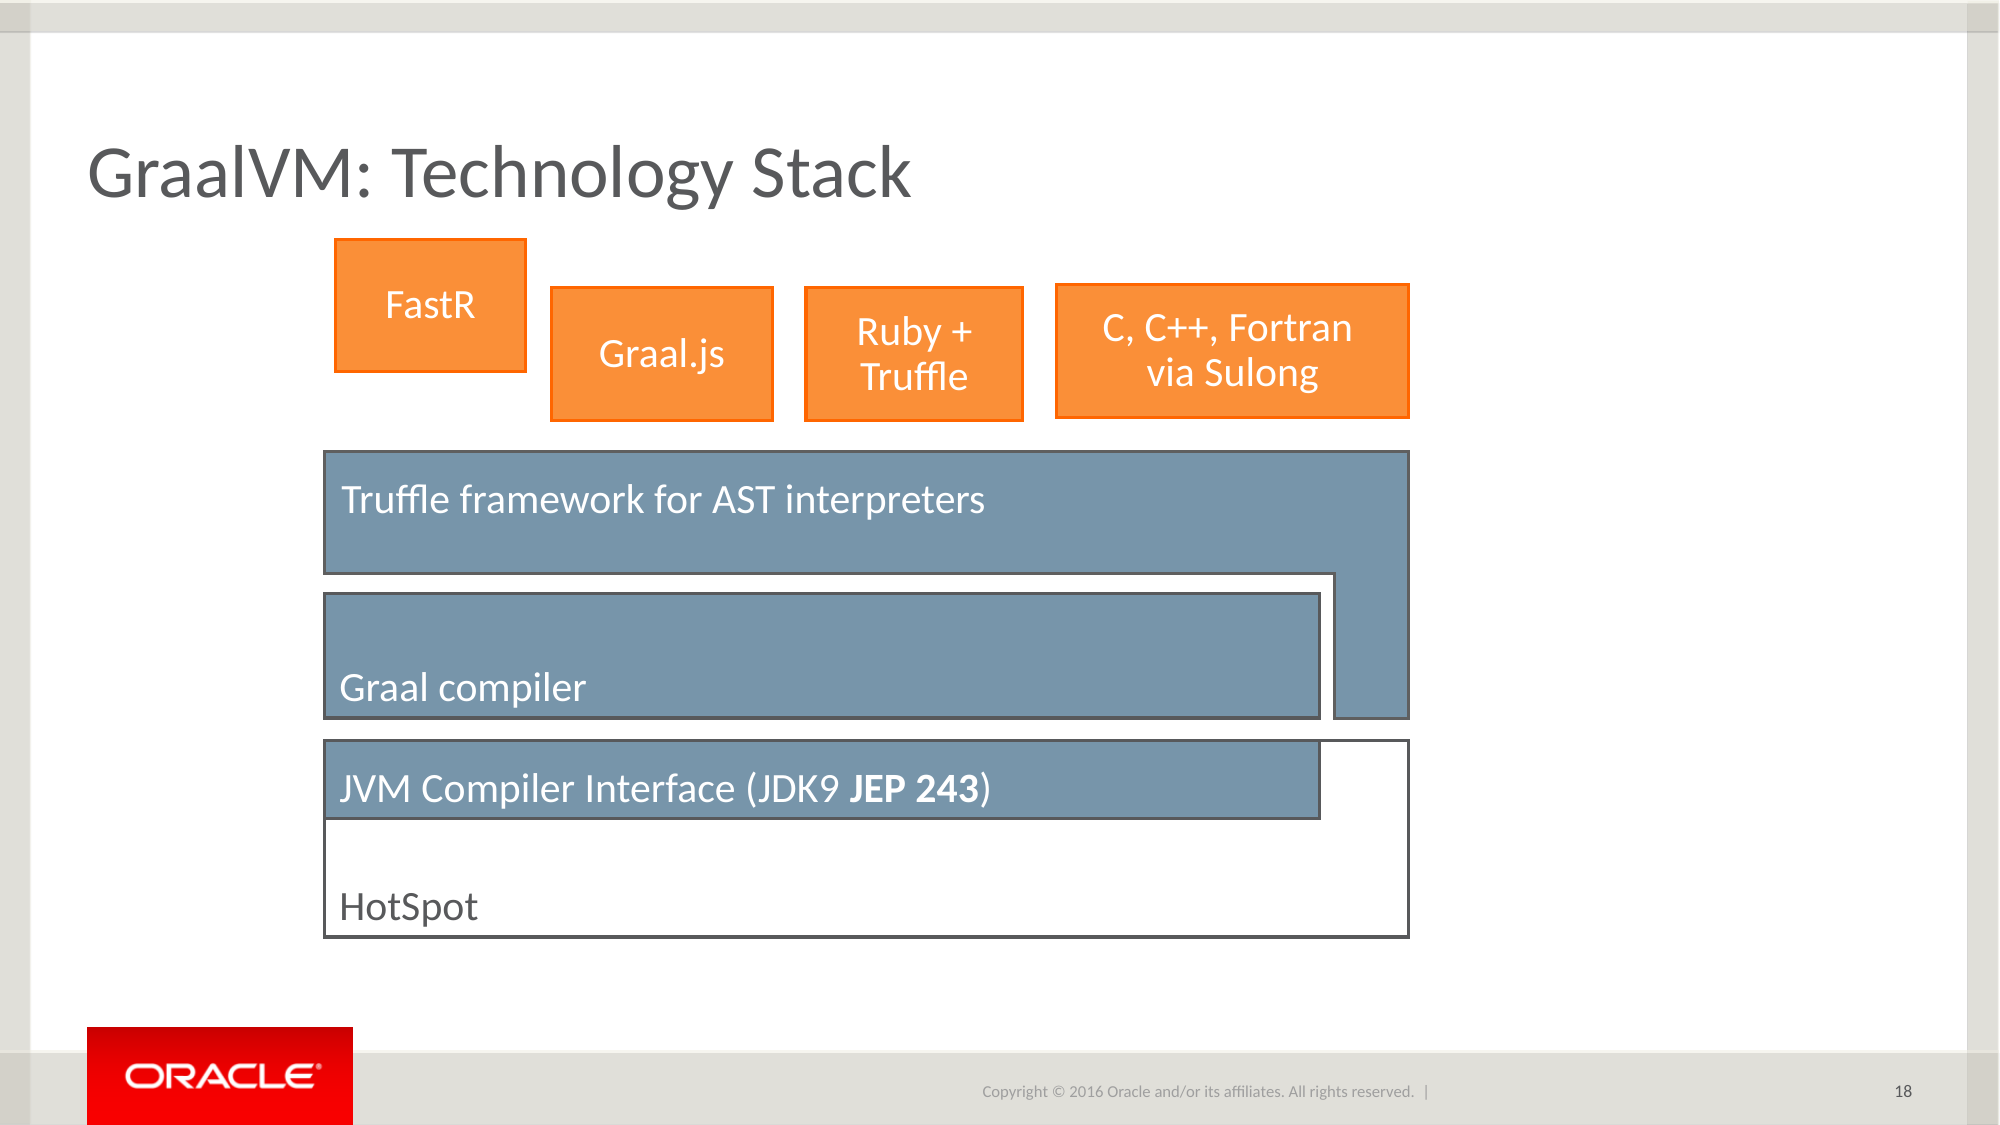

# GraalVM: Technology Stack
FastR
C, C++, Fortran
via Sulong
Graal.js
Ruby +
Truffle
FastR
Truffle framework for AST interpreters
Graal compiler
HotSpot
JVM Compiler Interface (JDK9 JEP 243)